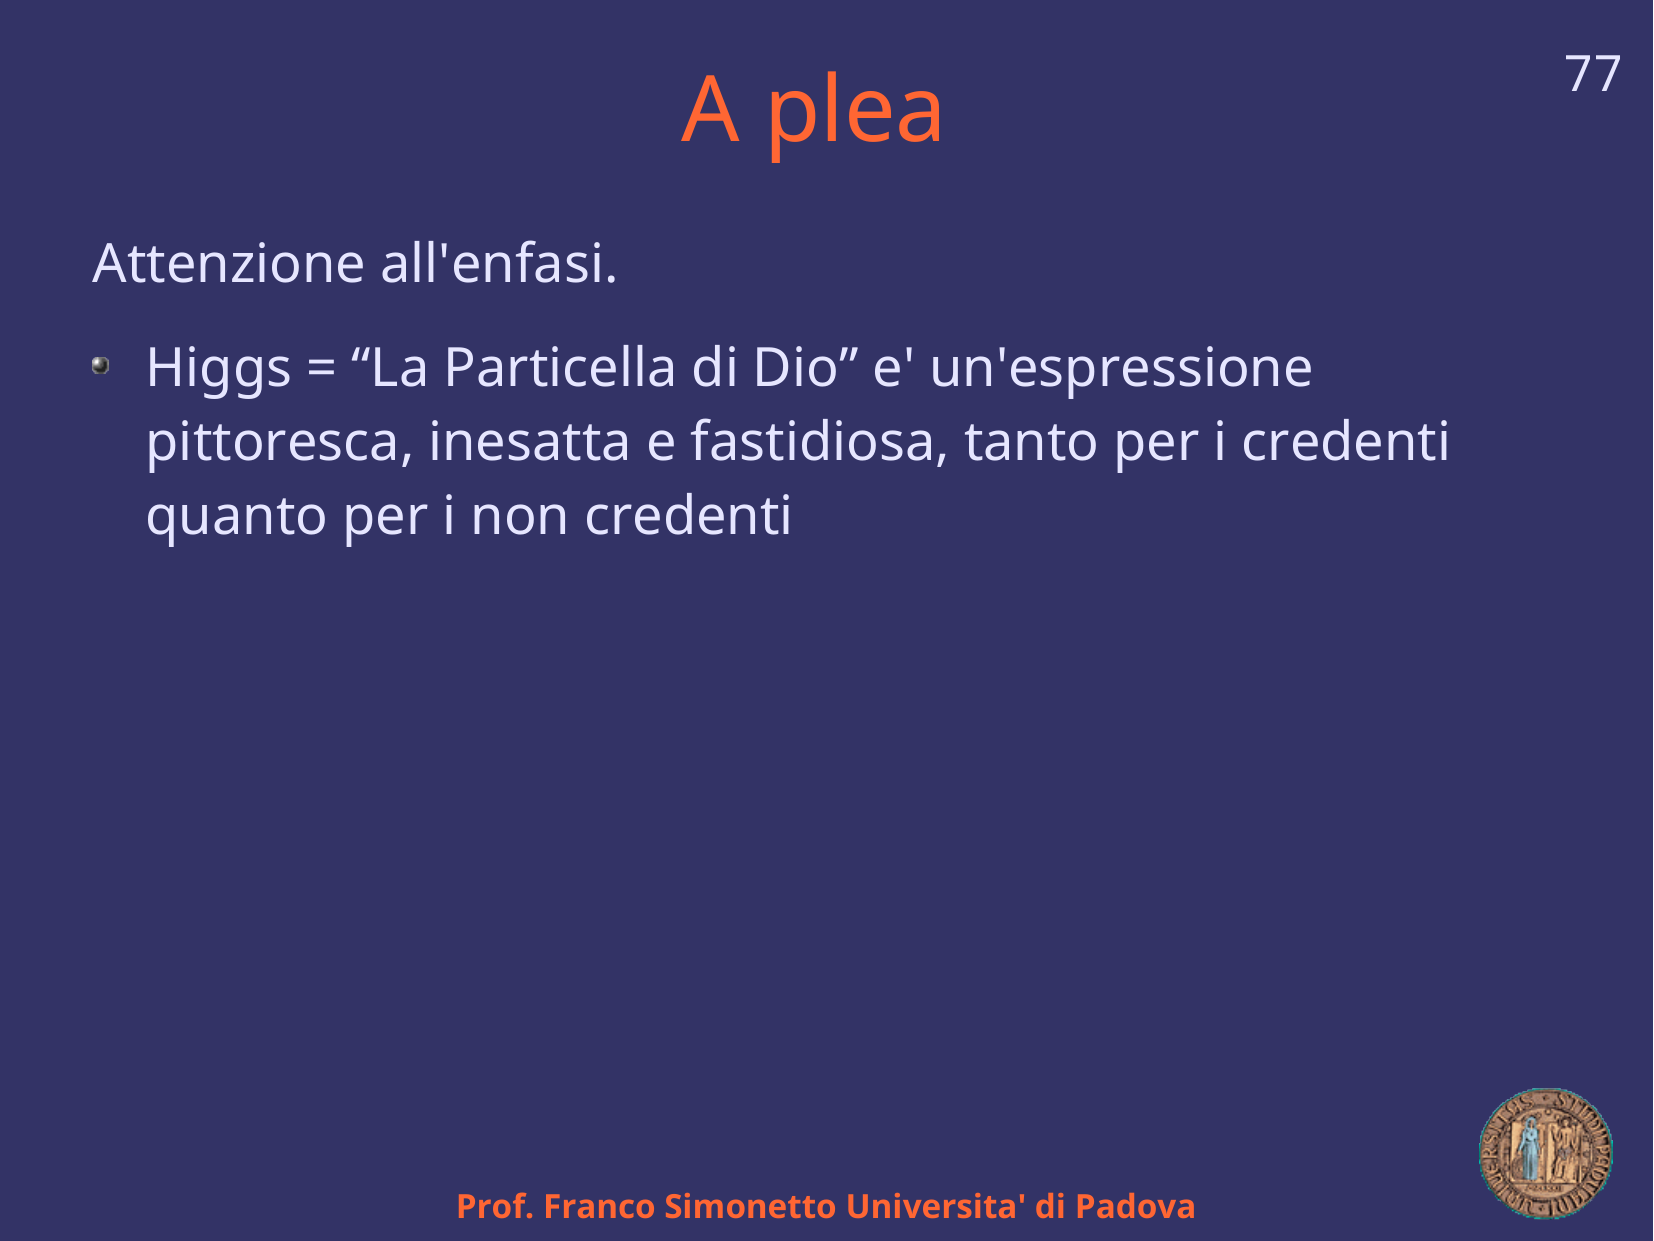

77
# A plea
Attenzione all'enfasi.
Higgs = “La Particella di Dio” e' un'espressione pittoresca, inesatta e fastidiosa, tanto per i credenti quanto per i non credenti